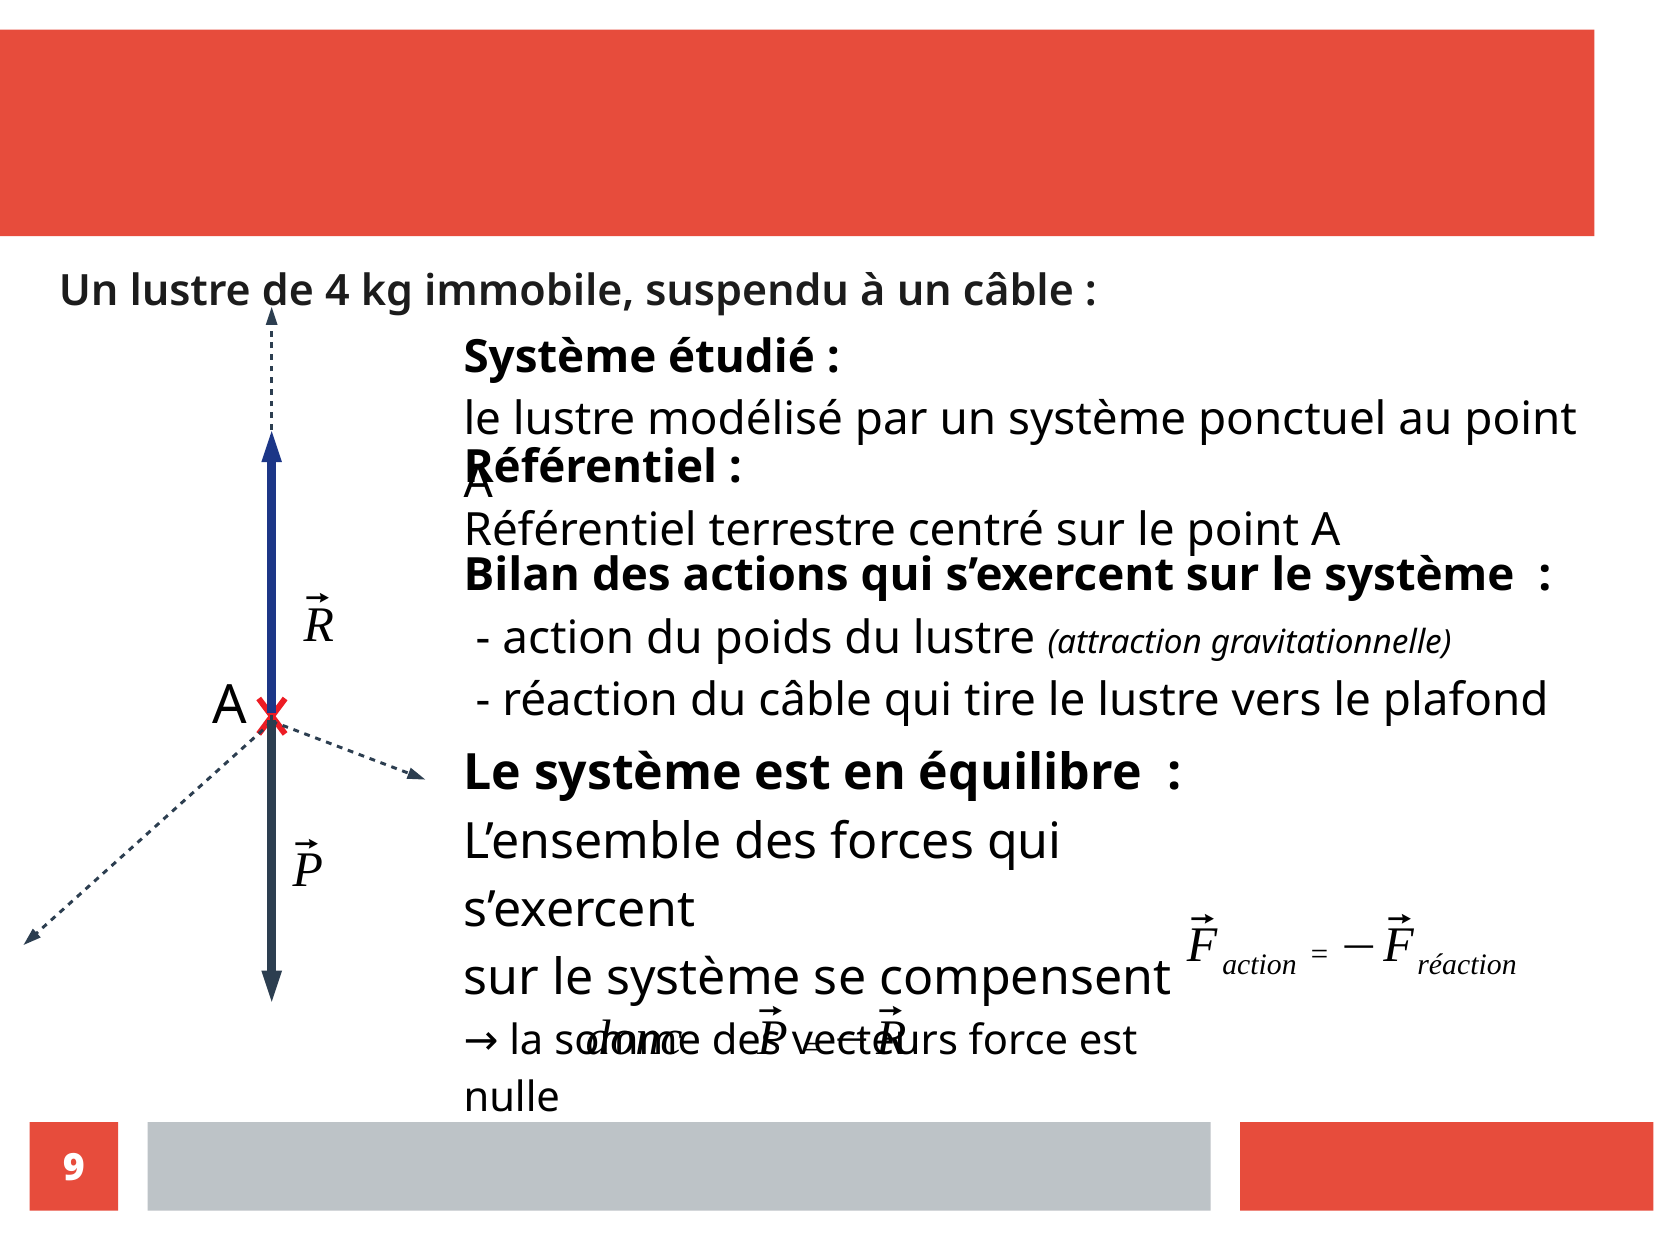

#
Un lustre de 4 kg immobile, suspendu à un câble :
Système étudié :
le lustre modélisé par un système ponctuel au point A
Référentiel :
Référentiel terrestre centré sur le point A
Bilan des actions qui s’exercent sur le système  :
 - action du poids du lustre (attraction gravitationnelle)
 - réaction du câble qui tire le lustre vers le plafond
A
Le système est en équilibre  :
L’ensemble des forces qui s’exercent
sur le système se compensent
→ la somme des vecteurs force est nulle
9